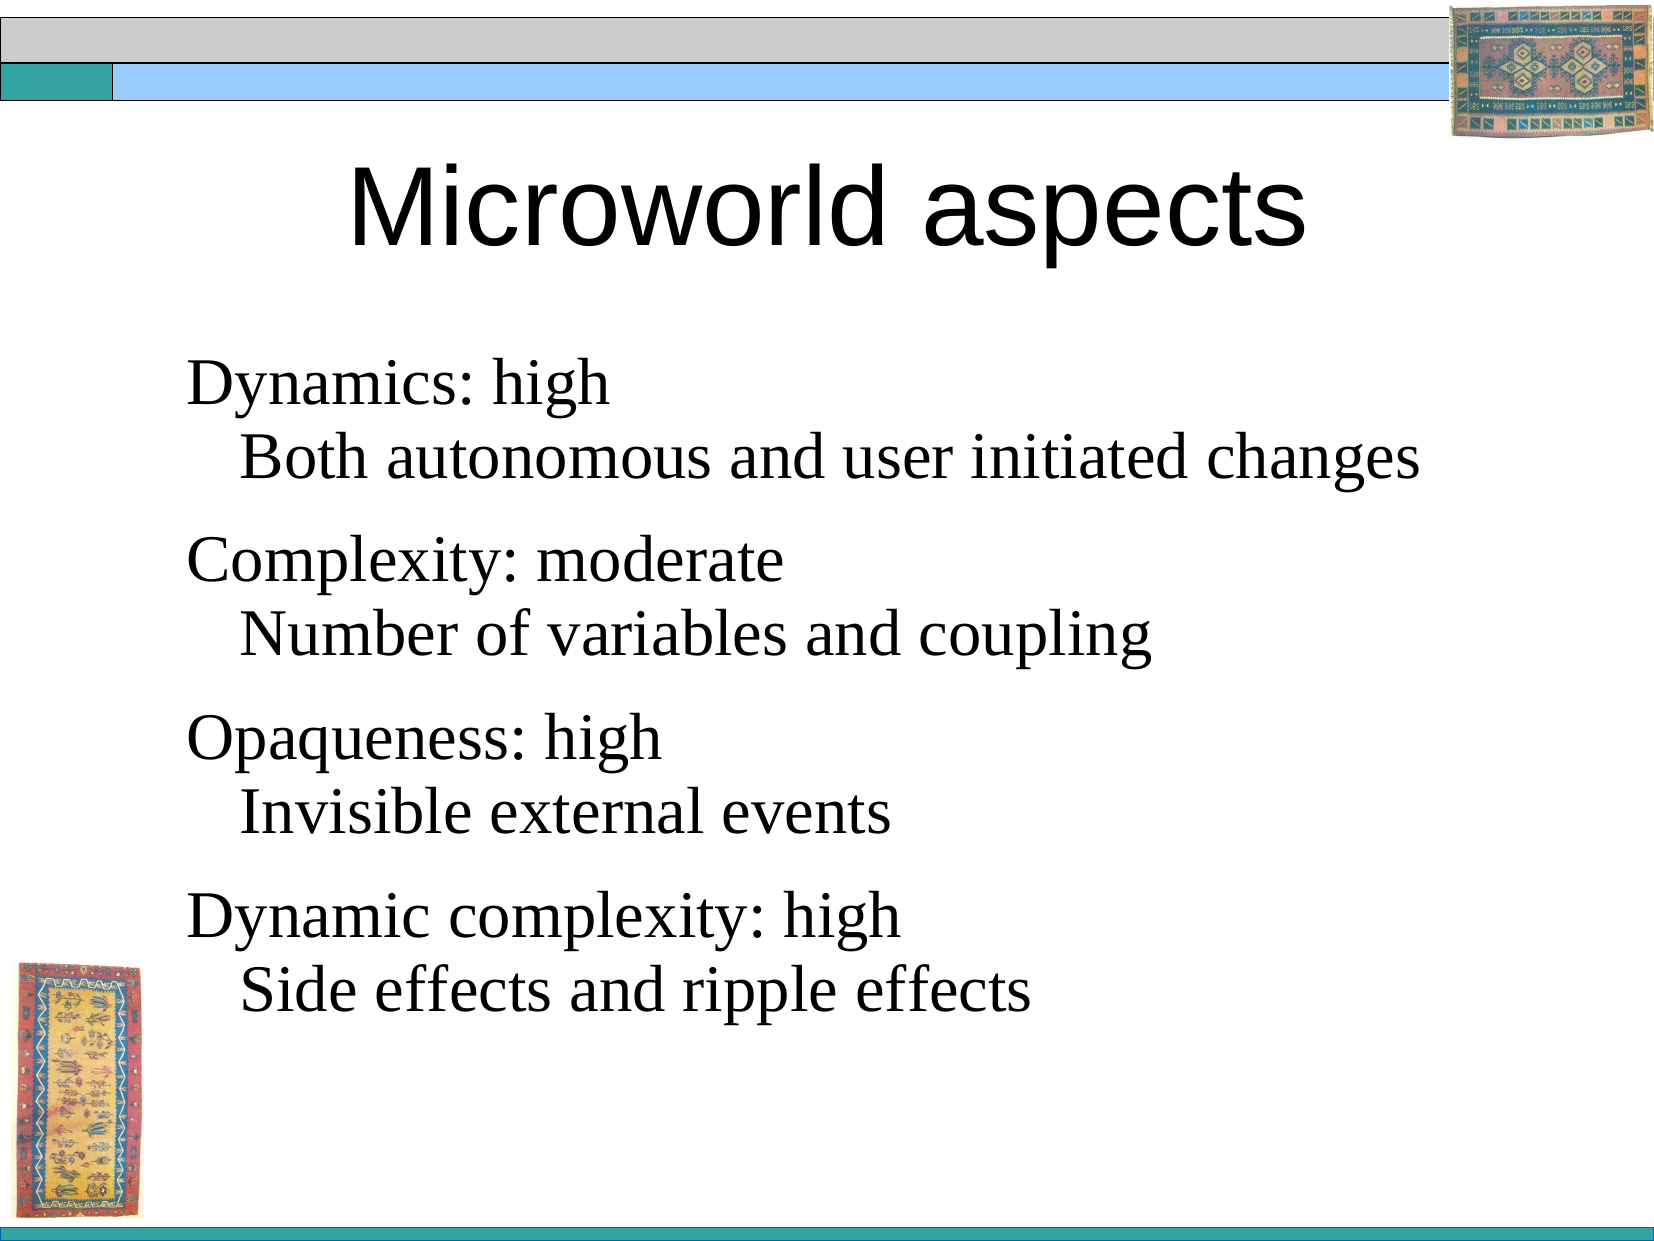

# Microworld aspects
Dynamics: high
Both autonomous and user initiated changes
Complexity: moderate
Number of variables and coupling
Opaqueness: high
Invisible external events
Dynamic complexity: high
Side effects and ripple effects